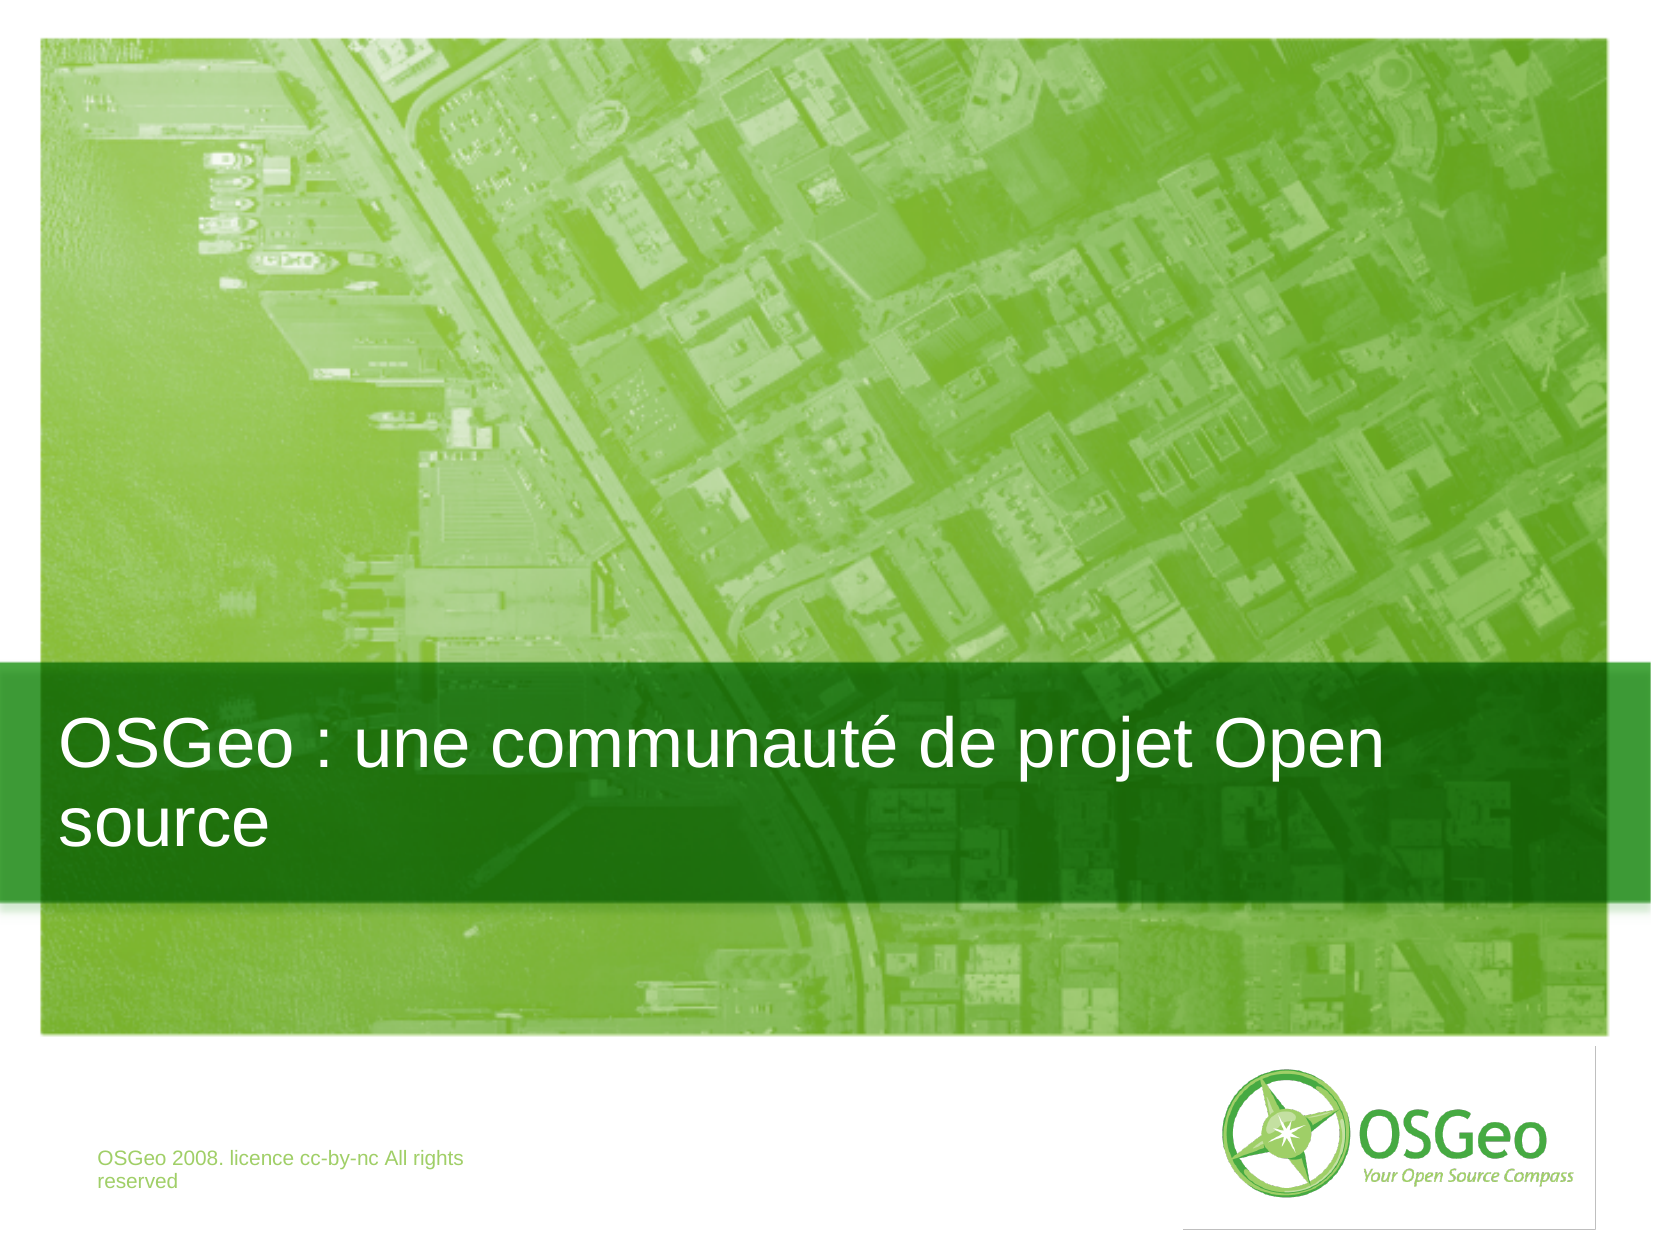

# OSGeo : une communauté de projet Open source